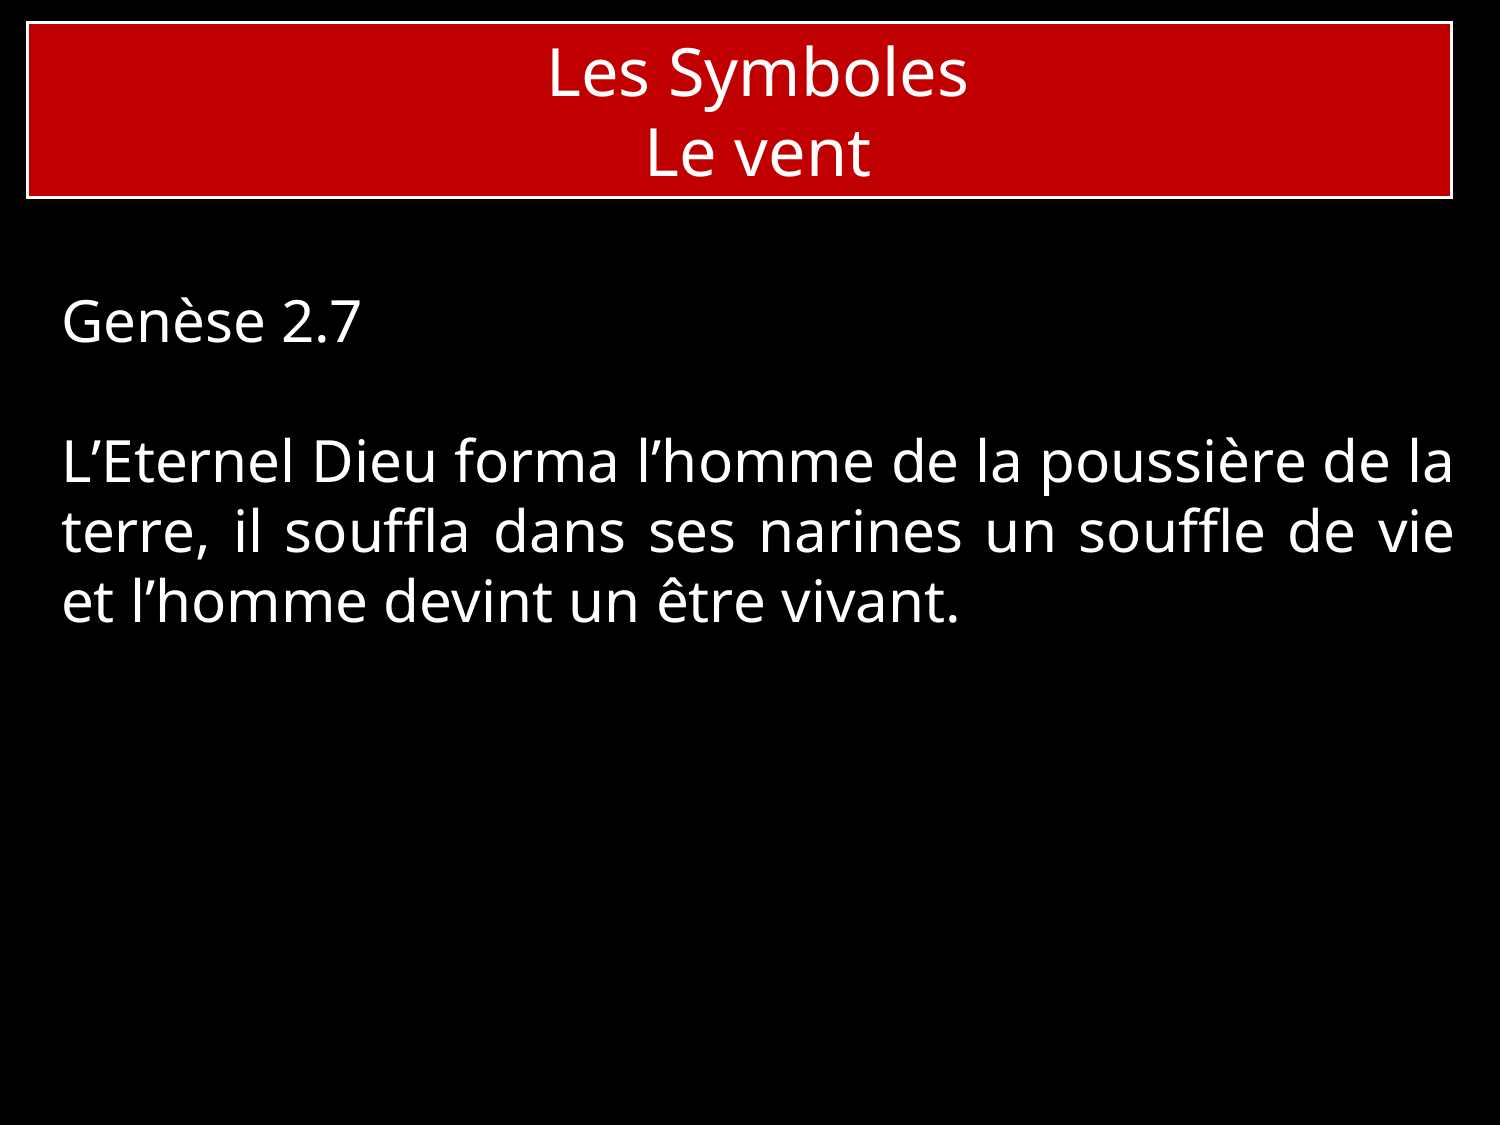

Les Symboles
Le vent
Genèse 2.7
L’Eternel Dieu forma l’homme de la poussière de la terre, il souffla dans ses narines un souffle de vie et l’homme devint un être vivant.